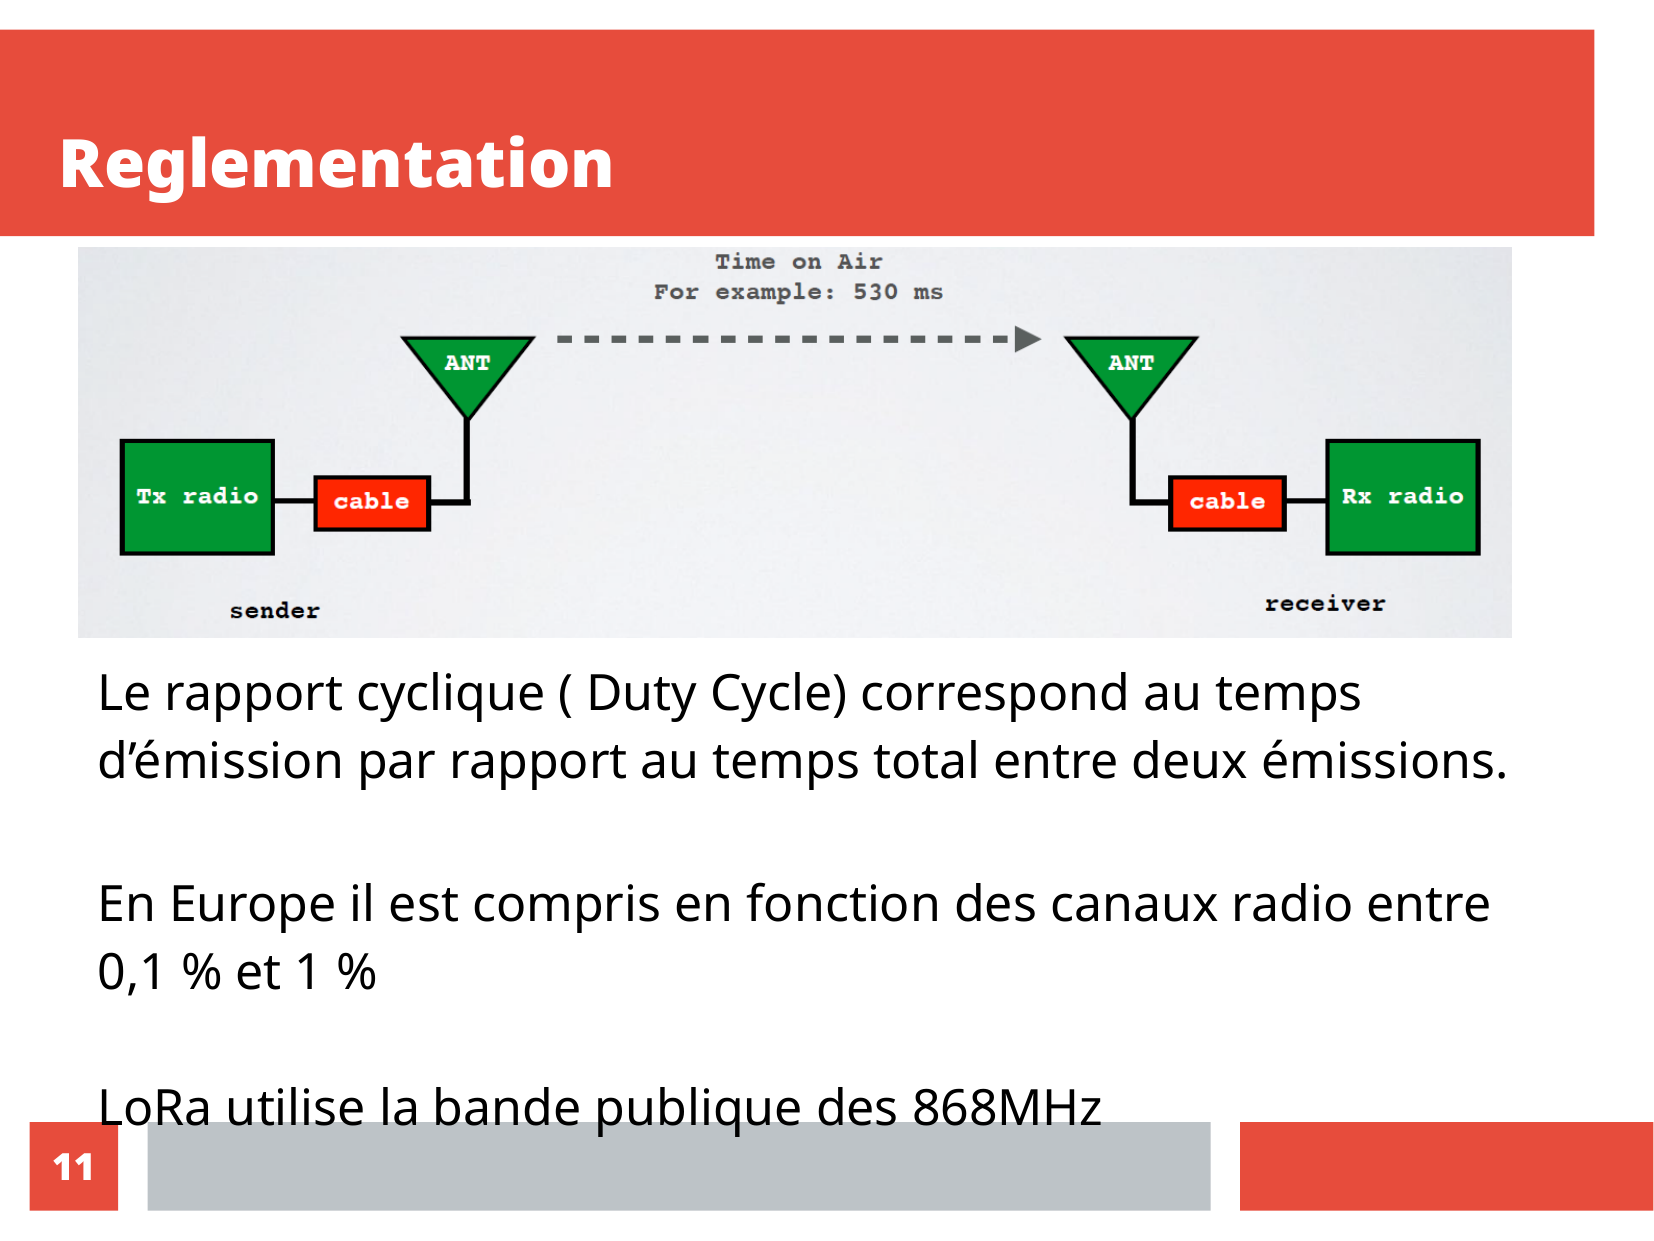

# Reglementation
Le rapport cyclique ( Duty Cycle) correspond au temps d’émission par rapport au temps total entre deux émissions.
En Europe il est compris en fonction des canaux radio entre 0,1 % et 1 %
LoRa utilise la bande publique des 868MHz
11